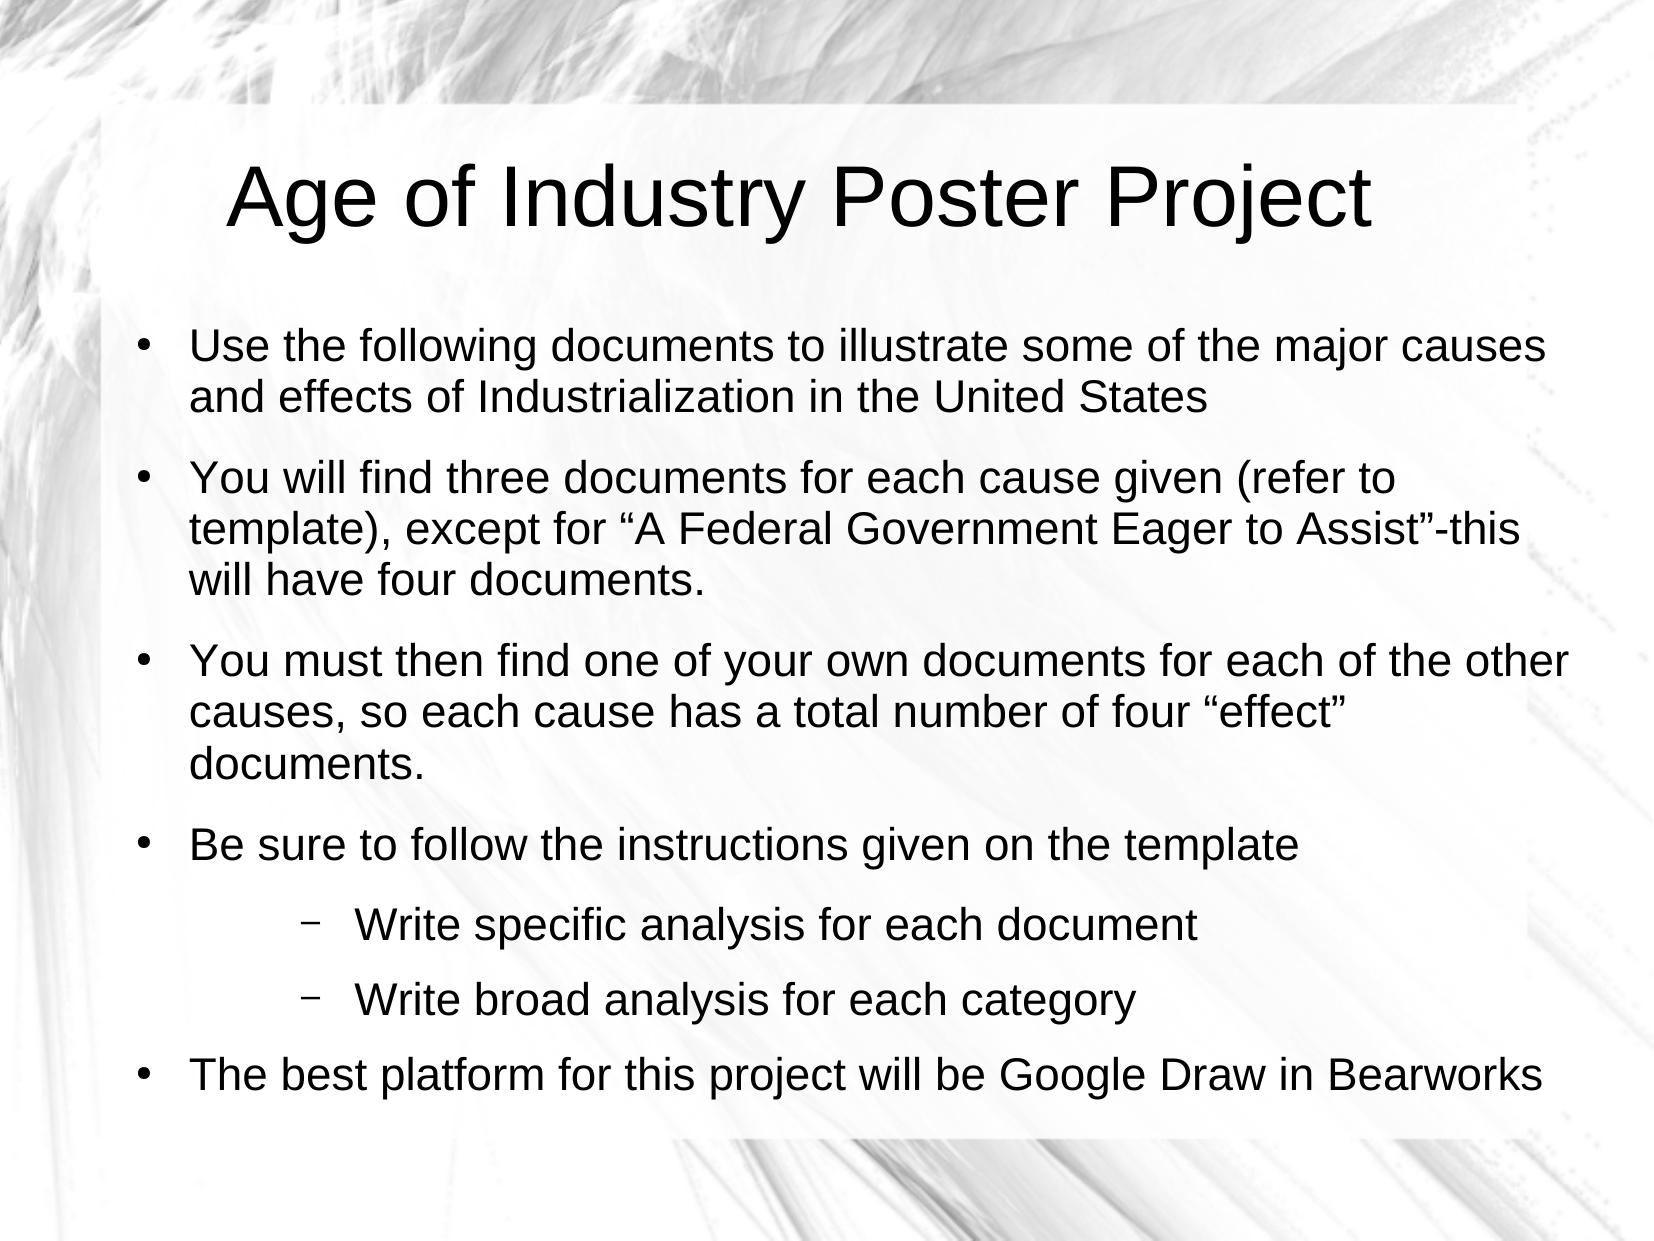

# Age of Industry Poster Project
Use the following documents to illustrate some of the major causes and effects of Industrialization in the United States
You will find three documents for each cause given (refer to template), except for “A Federal Government Eager to Assist”-this will have four documents.
You must then find one of your own documents for each of the other causes, so each cause has a total number of four “effect” documents.
Be sure to follow the instructions given on the template
Write specific analysis for each document
Write broad analysis for each category
The best platform for this project will be Google Draw in Bearworks